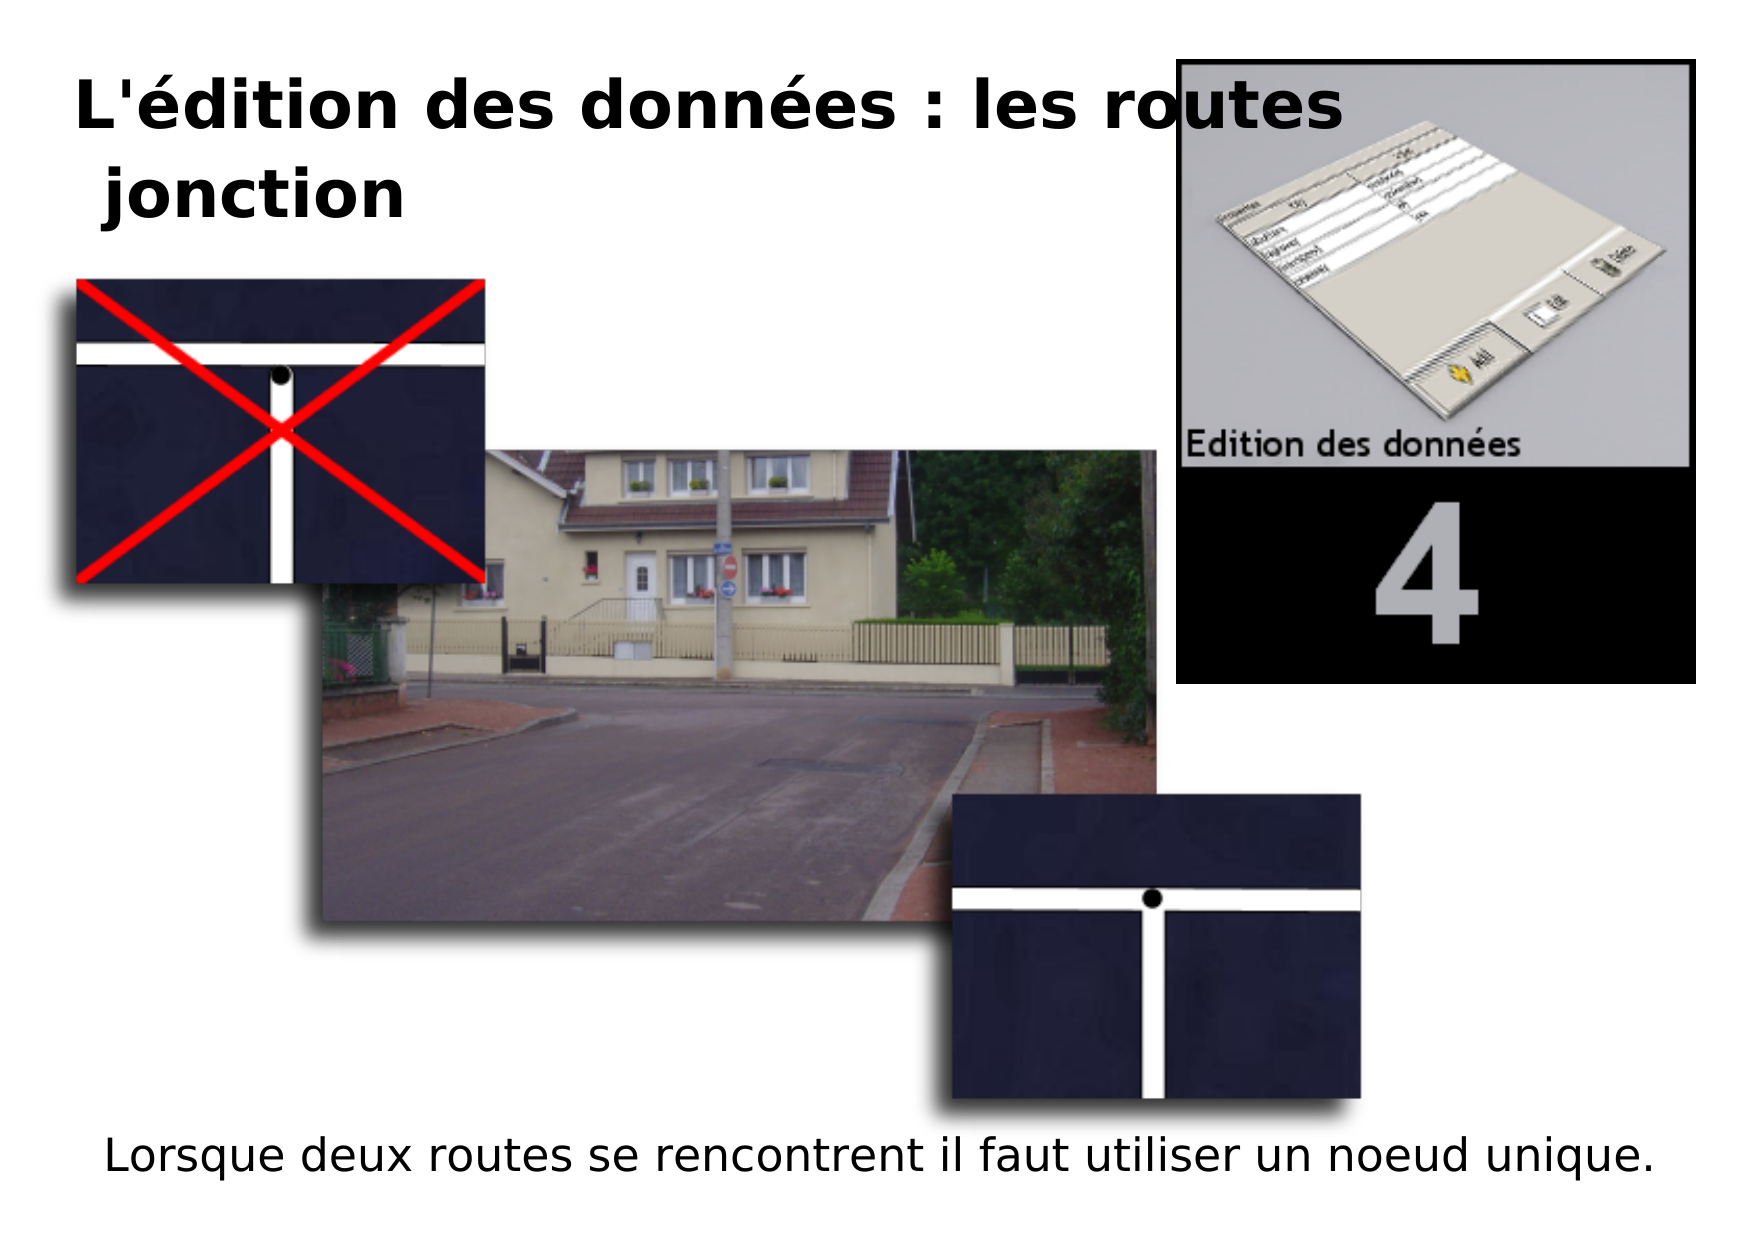

L'édition des données : les routes
jonction
Lorsque deux routes se rencontrent il faut utiliser un noeud unique.